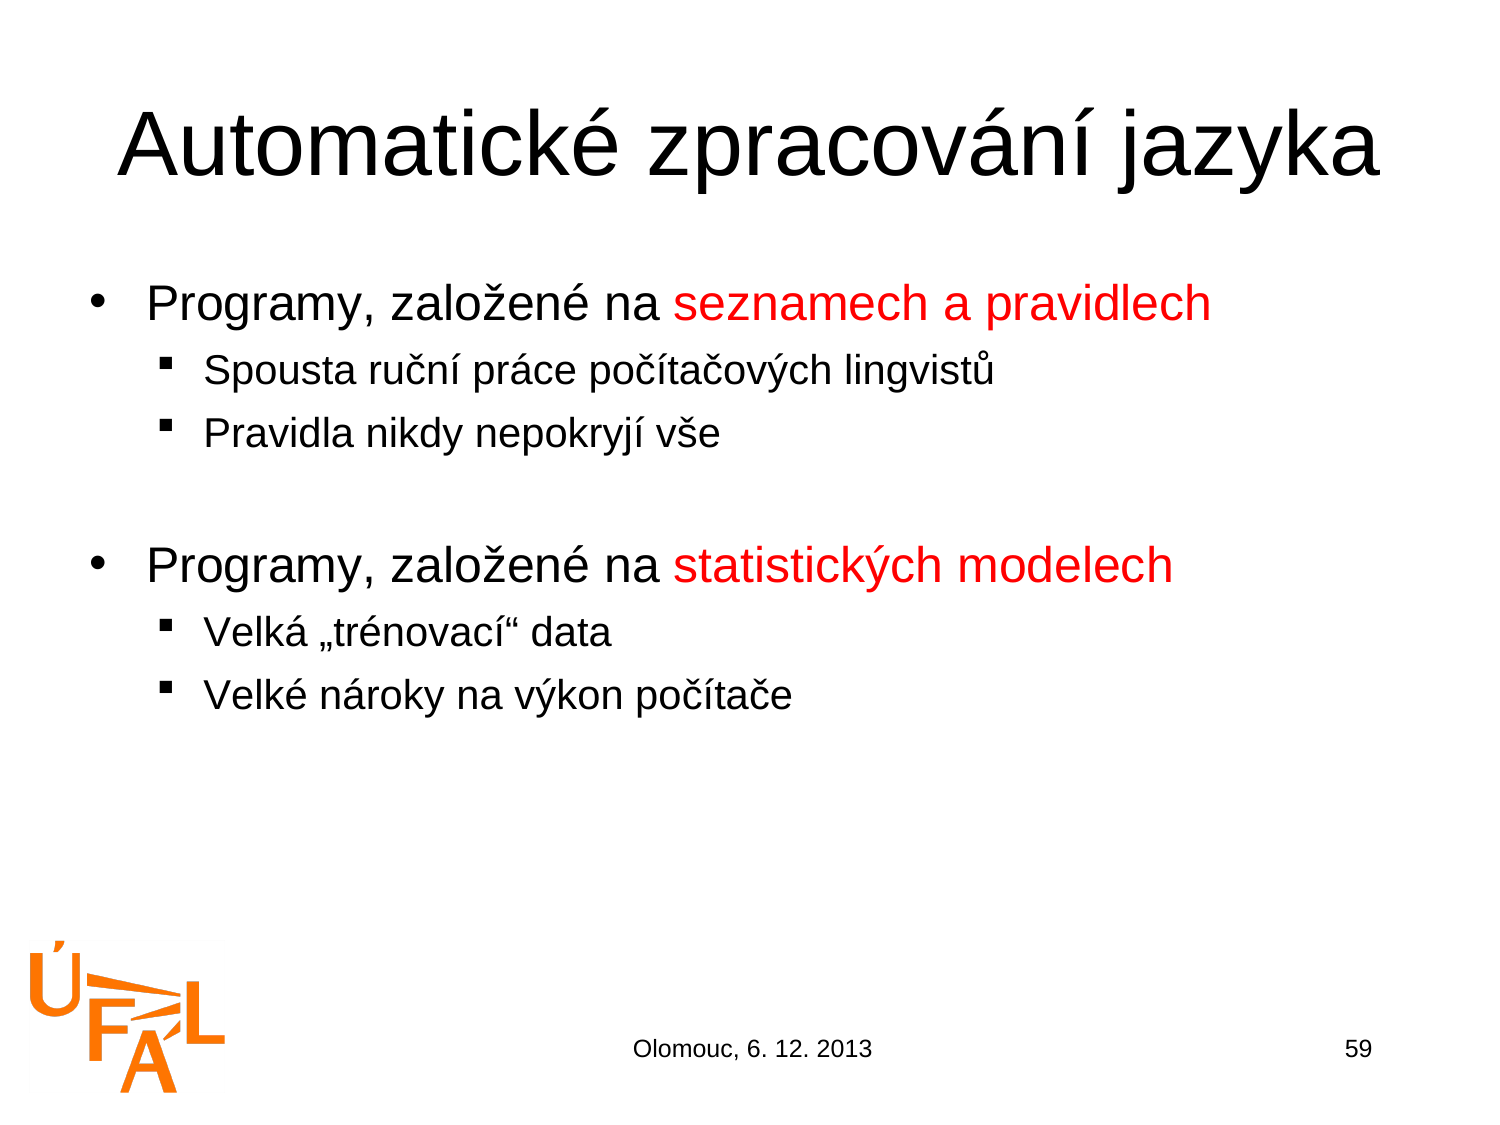

# Automatické zpracování jazyka
Programy, založené na seznamech a pravidlech
Spousta ruční práce počítačových lingvistů
Pravidla nikdy nepokryjí vše
Programy, založené na statistických modelech
Velká „trénovací“ data
Velké nároky na výkon počítače
Olomouc, 6. 12. 2013
59